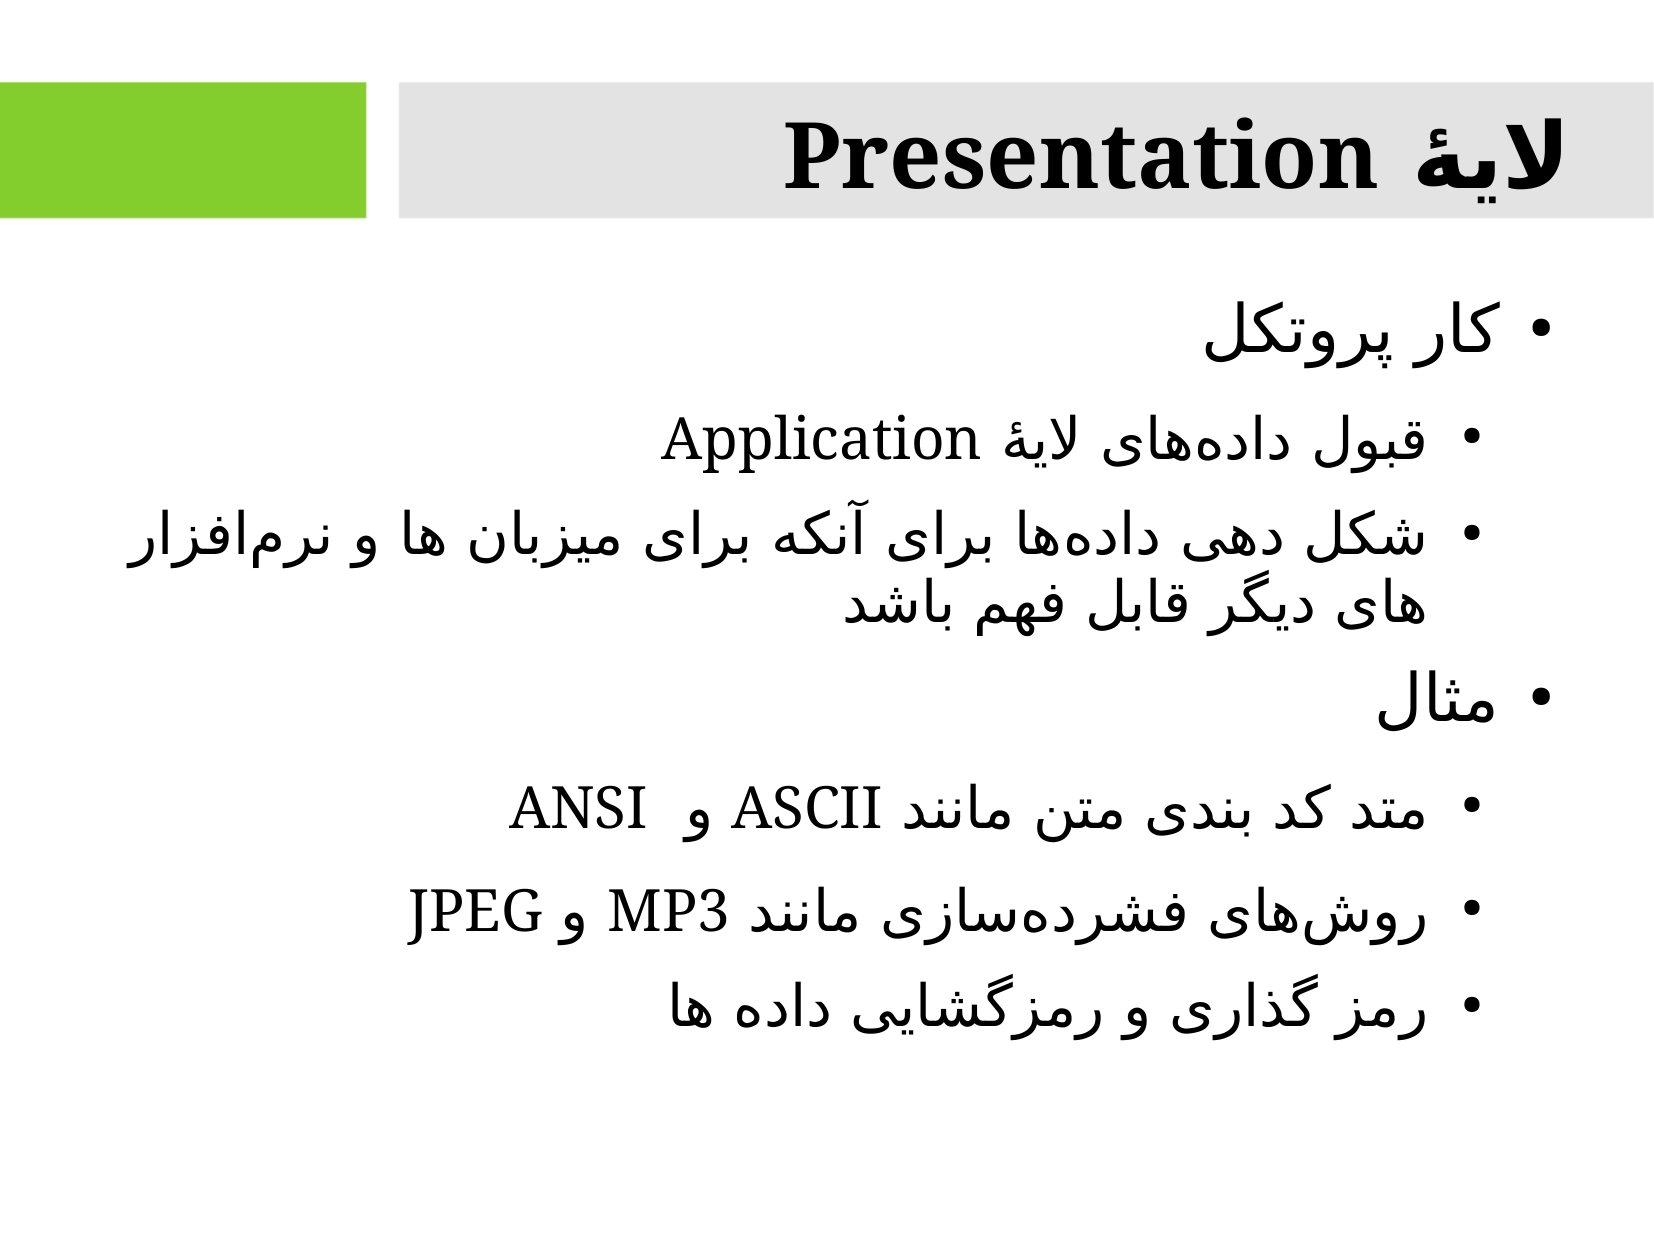

# لایهٔ Presentation
کار پروتکل
قبول داده‌های لایه‌ٔ Application
شکل دهی داده‌ها برای آنکه برای میزبان ها و نرم‌افزار های دیگر قابل فهم باشد
مثال
متد کد بندی متن مانند ASCII و ANSI
روش‌های فشرده‌سازی مانند MP3 و JPEG
رمز گذاری و رمزگشایی داده ها